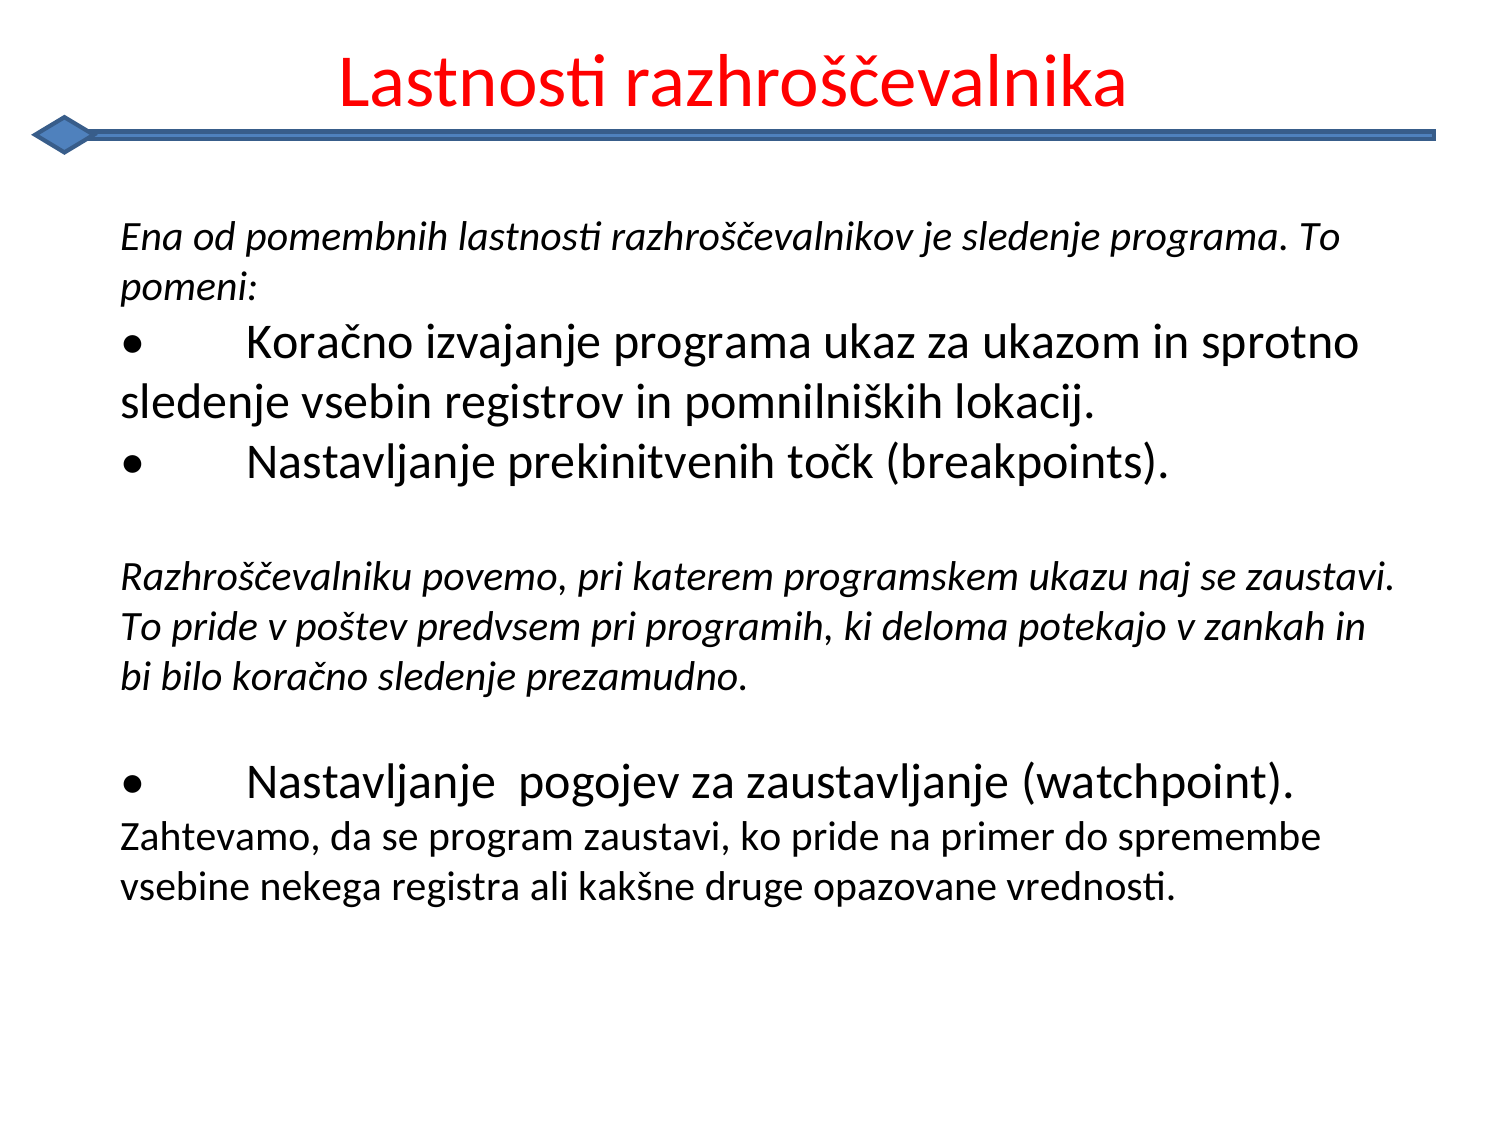

# Lastnosti razhroščevalnika
Ena od pomembnih lastnosti razhroščevalnikov je sledenje programa. To pomeni:
•         Koračno izvajanje programa ukaz za ukazom in sprotno sledenje vsebin registrov in pomnilniških lokacij.
•         Nastavljanje prekinitvenih točk (breakpoints).
Razhroščevalniku povemo, pri katerem programskem ukazu naj se zaustavi. To pride v poštev predvsem pri programih, ki deloma potekajo v zankah in bi bilo koračno sledenje prezamudno.
•         Nastavljanje  pogojev za zaustavljanje (watchpoint). Zahtevamo, da se program zaustavi, ko pride na primer do spremembe vsebine nekega registra ali kakšne druge opazovane vrednosti.